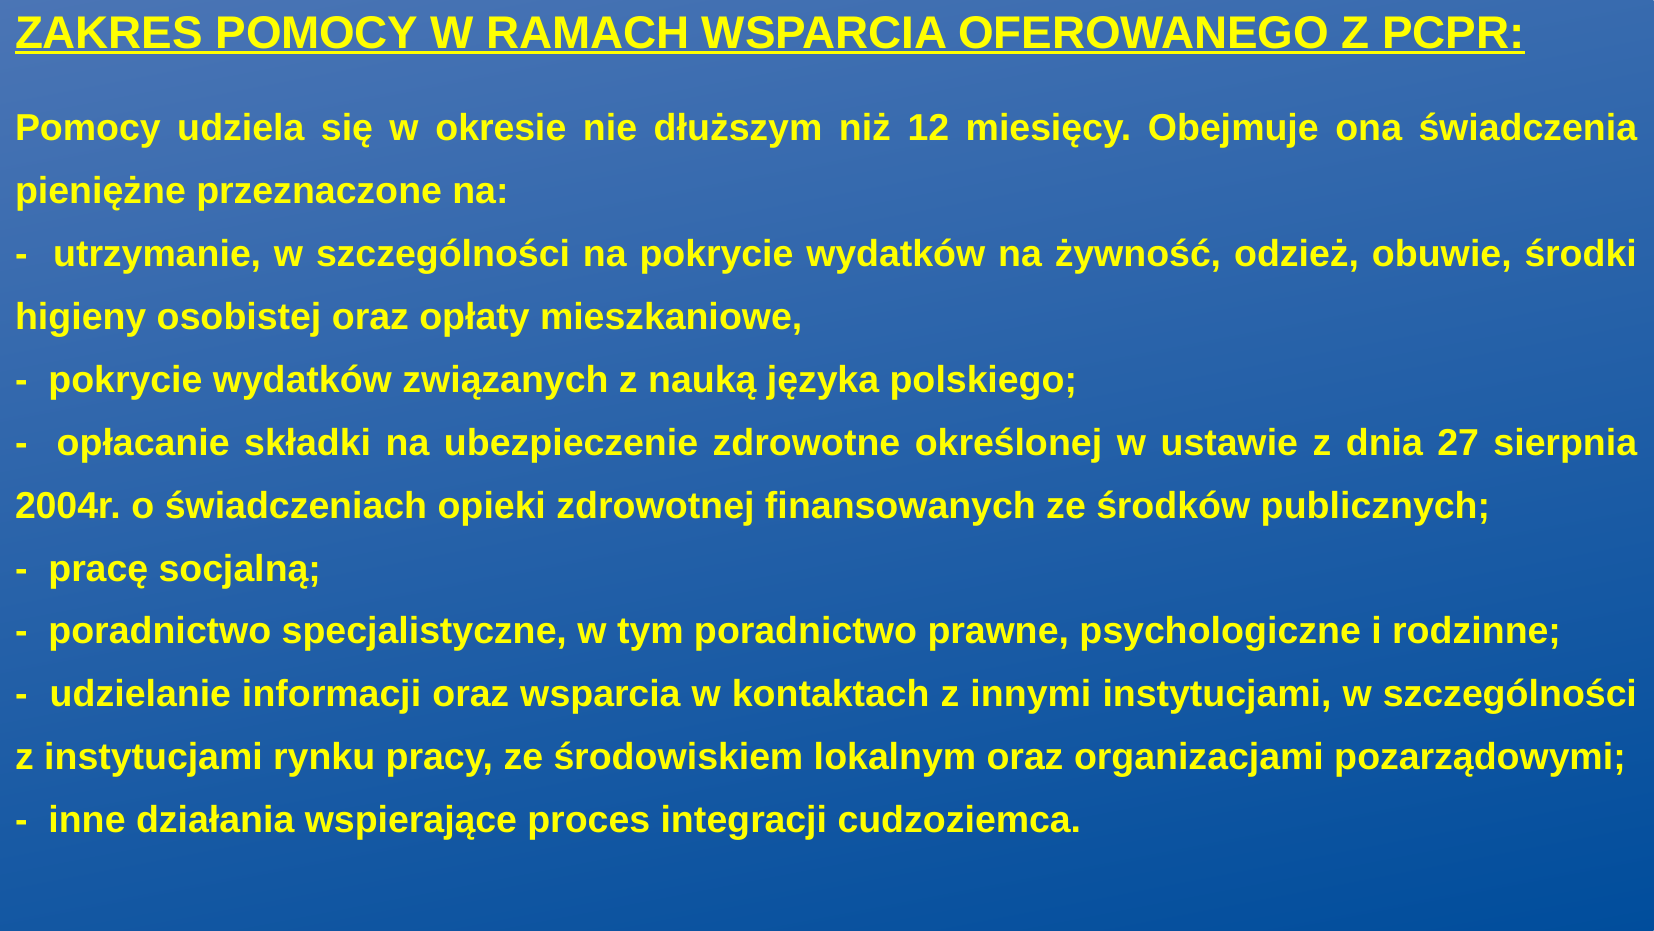

ZAKRES POMOCY W RAMACH WSPARCIA OFEROWANEGO Z PCPR:
Pomocy udziela się w okresie nie dłuższym niż 12 miesięcy. Obejmuje ona świadczenia pieniężne przeznaczone na:
- utrzymanie, w szczególności na pokrycie wydatków na żywność, odzież, obuwie, środki higieny osobistej oraz opłaty mieszkaniowe,
- pokrycie wydatków związanych z nauką języka polskiego;
- opłacanie składki na ubezpieczenie zdrowotne określonej w ustawie z dnia 27 sierpnia 2004r. o świadczeniach opieki zdrowotnej finansowanych ze środków publicznych;
- pracę socjalną;
- poradnictwo specjalistyczne, w tym poradnictwo prawne, psychologiczne i rodzinne;
- udzielanie informacji oraz wsparcia w kontaktach z innymi instytucjami, w szczególności z instytucjami rynku pracy, ze środowiskiem lokalnym oraz organizacjami pozarządowymi;
- inne działania wspierające proces integracji cudzoziemca.